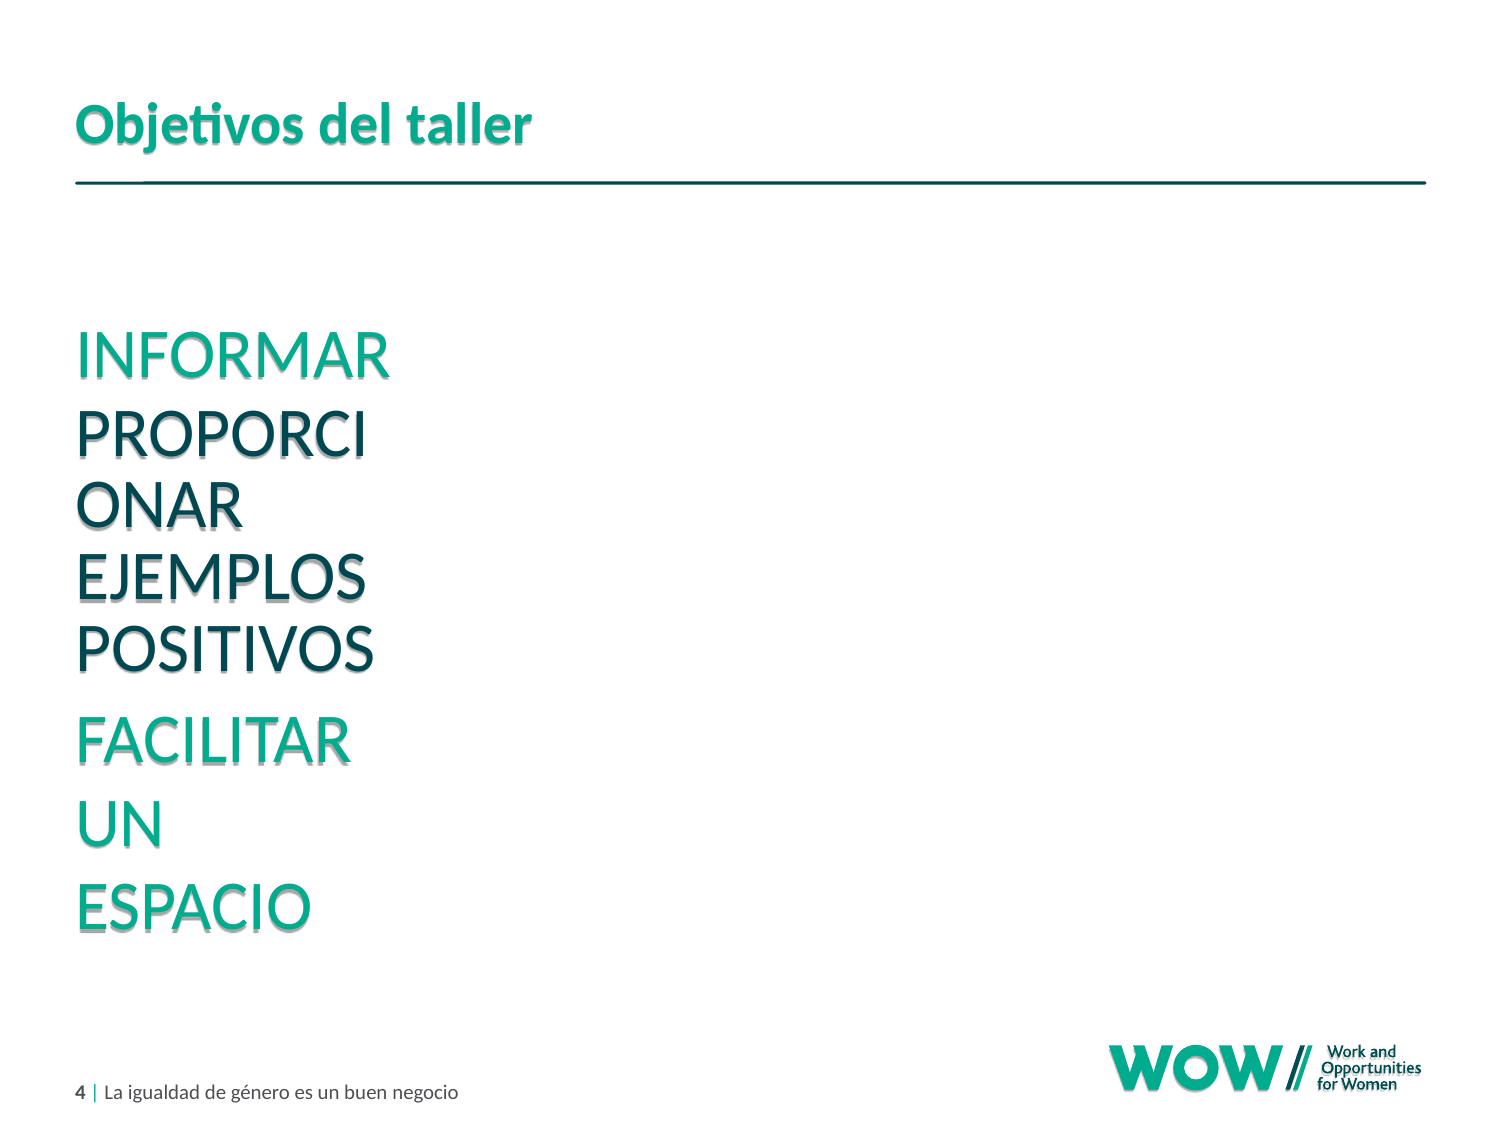

Objetivos del taller
# INFORMAR
PROPORCIONAR
EJEMPLOS POSITIVOS
FACILITAR UN ESPACIO
4 | La igualdad de género es un buen negocio